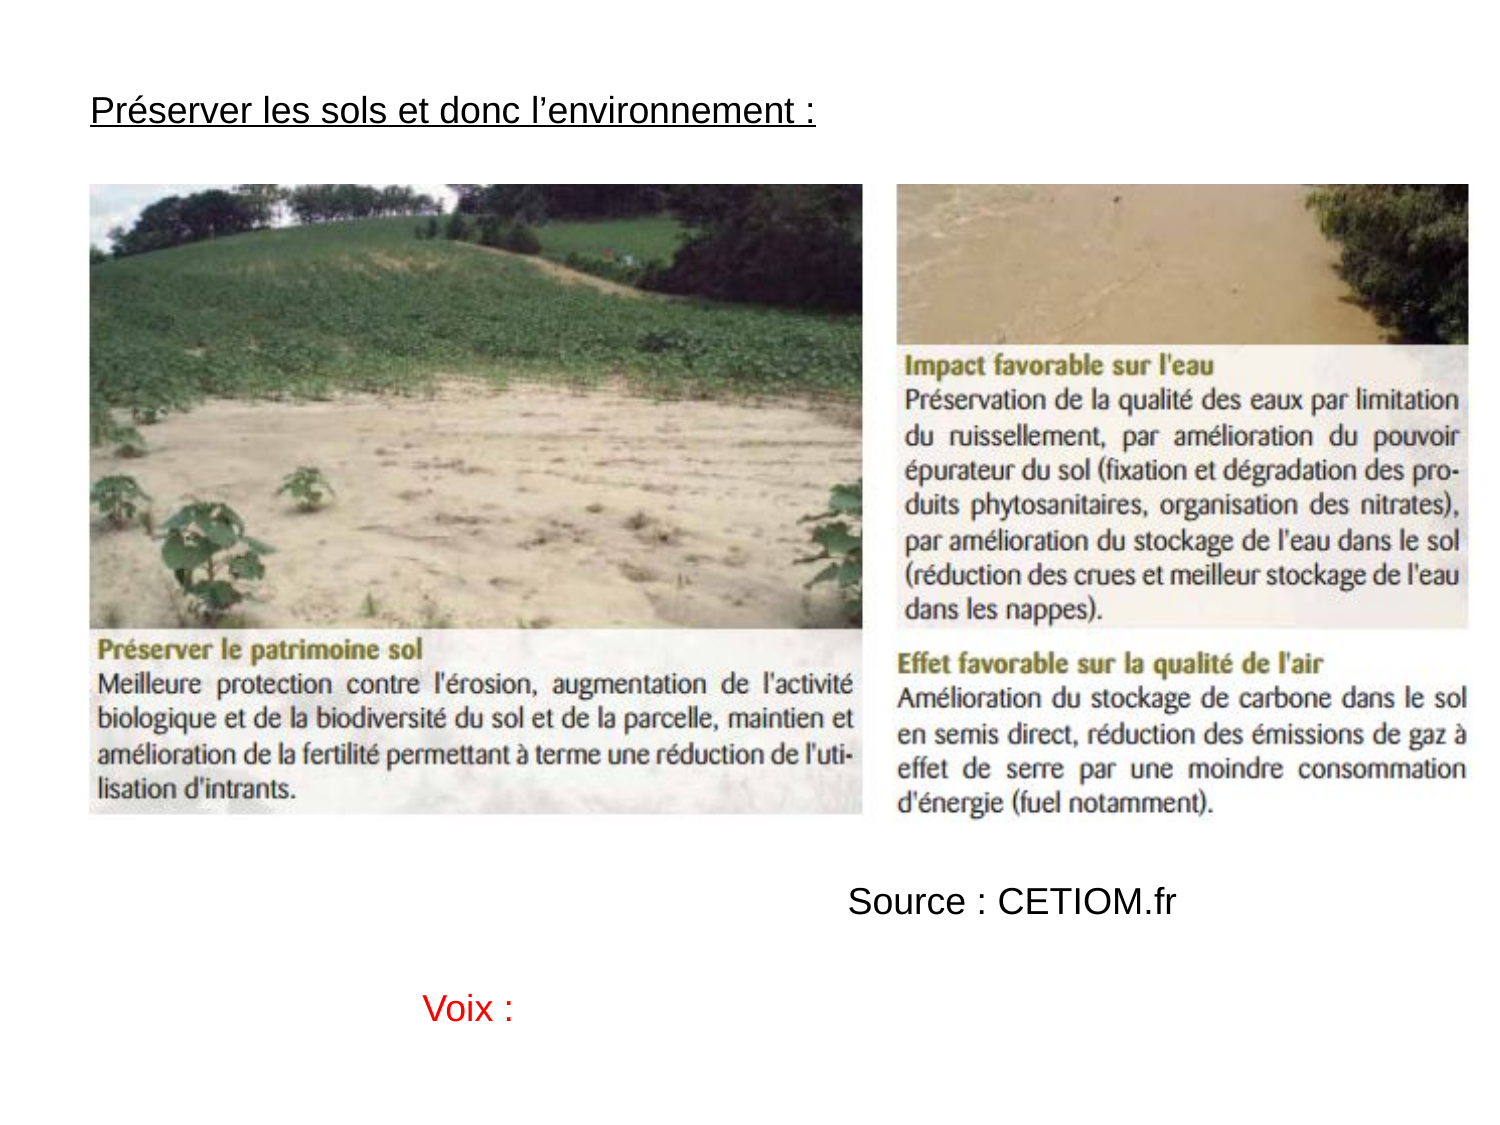

# Préserver les sols et donc l’environnement :
Source : CETIOM.fr
Voix :